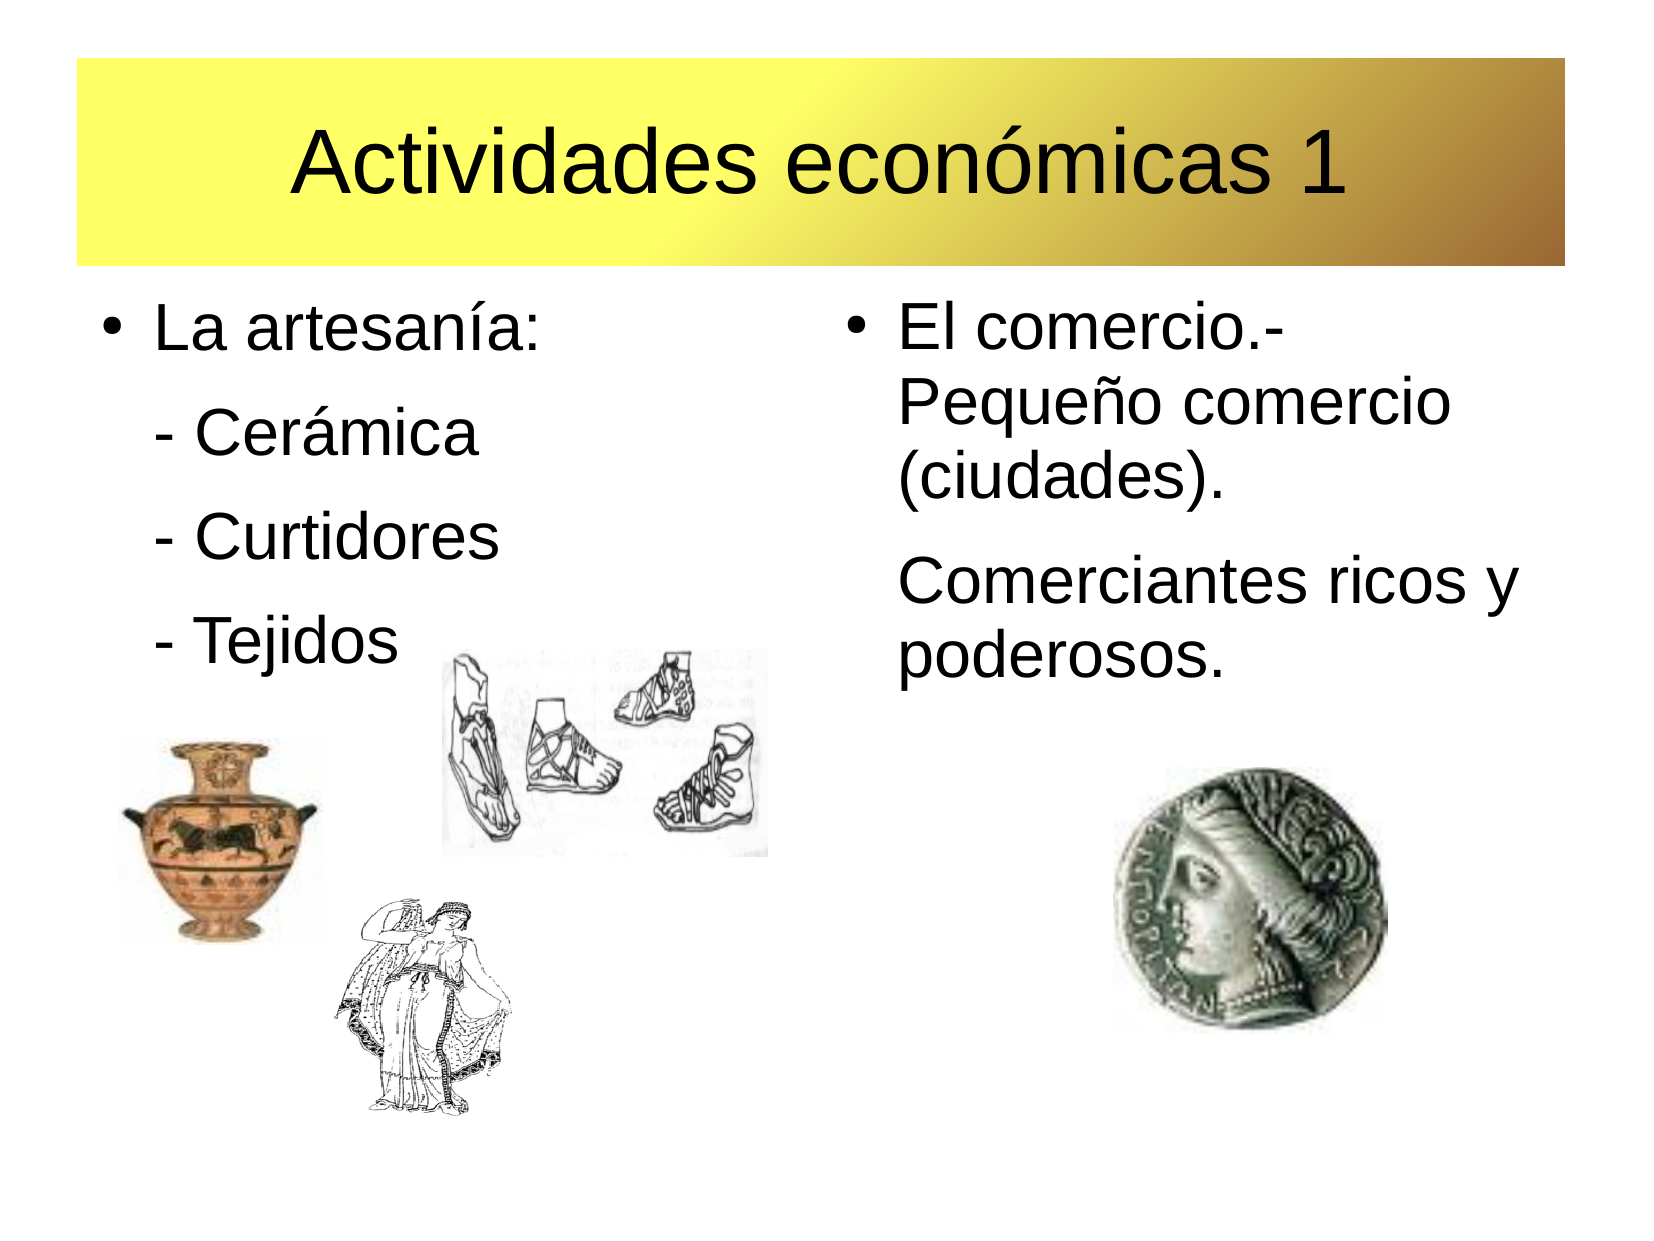

# Actividades económicas 1
El comercio.- Pequeño comercio (ciudades).
Comerciantes ricos y poderosos.
La artesanía:
- Cerámica
- Curtidores
- Tejidos